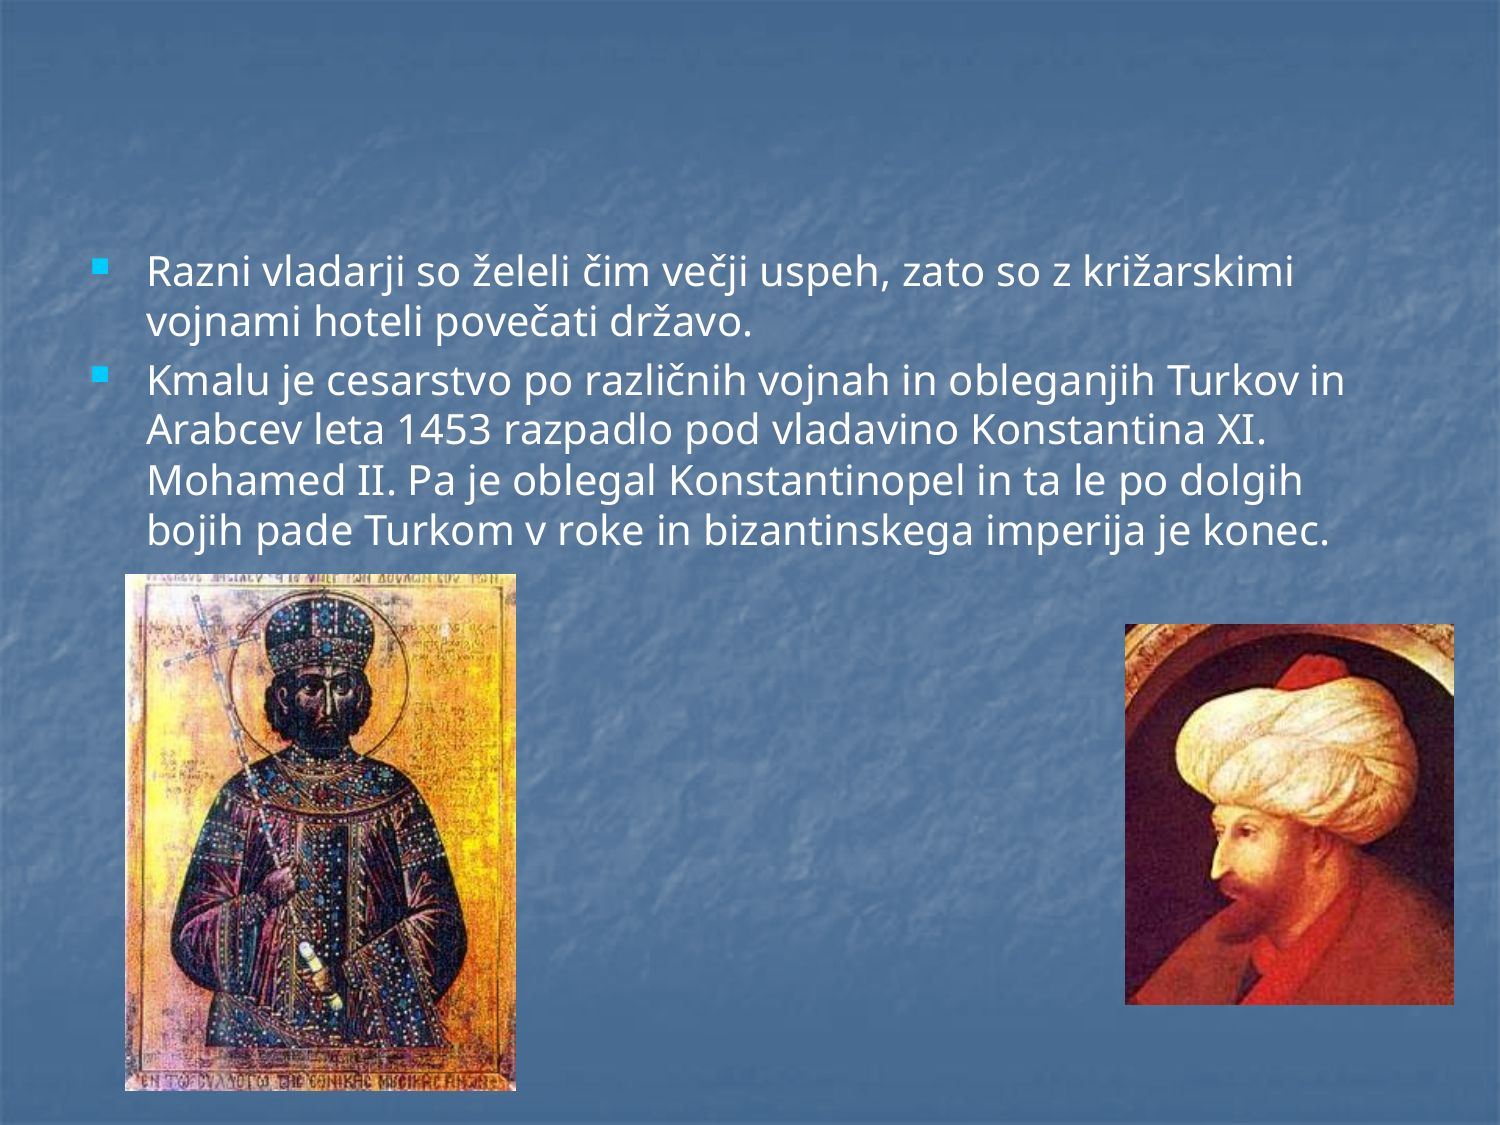

#
Razni vladarji so želeli čim večji uspeh, zato so z križarskimi vojnami hoteli povečati državo.
Kmalu je cesarstvo po različnih vojnah in obleganjih Turkov in Arabcev leta 1453 razpadlo pod vladavino Konstantina XI. Mohamed II. Pa je oblegal Konstantinopel in ta le po dolgih bojih pade Turkom v roke in bizantinskega imperija je konec.